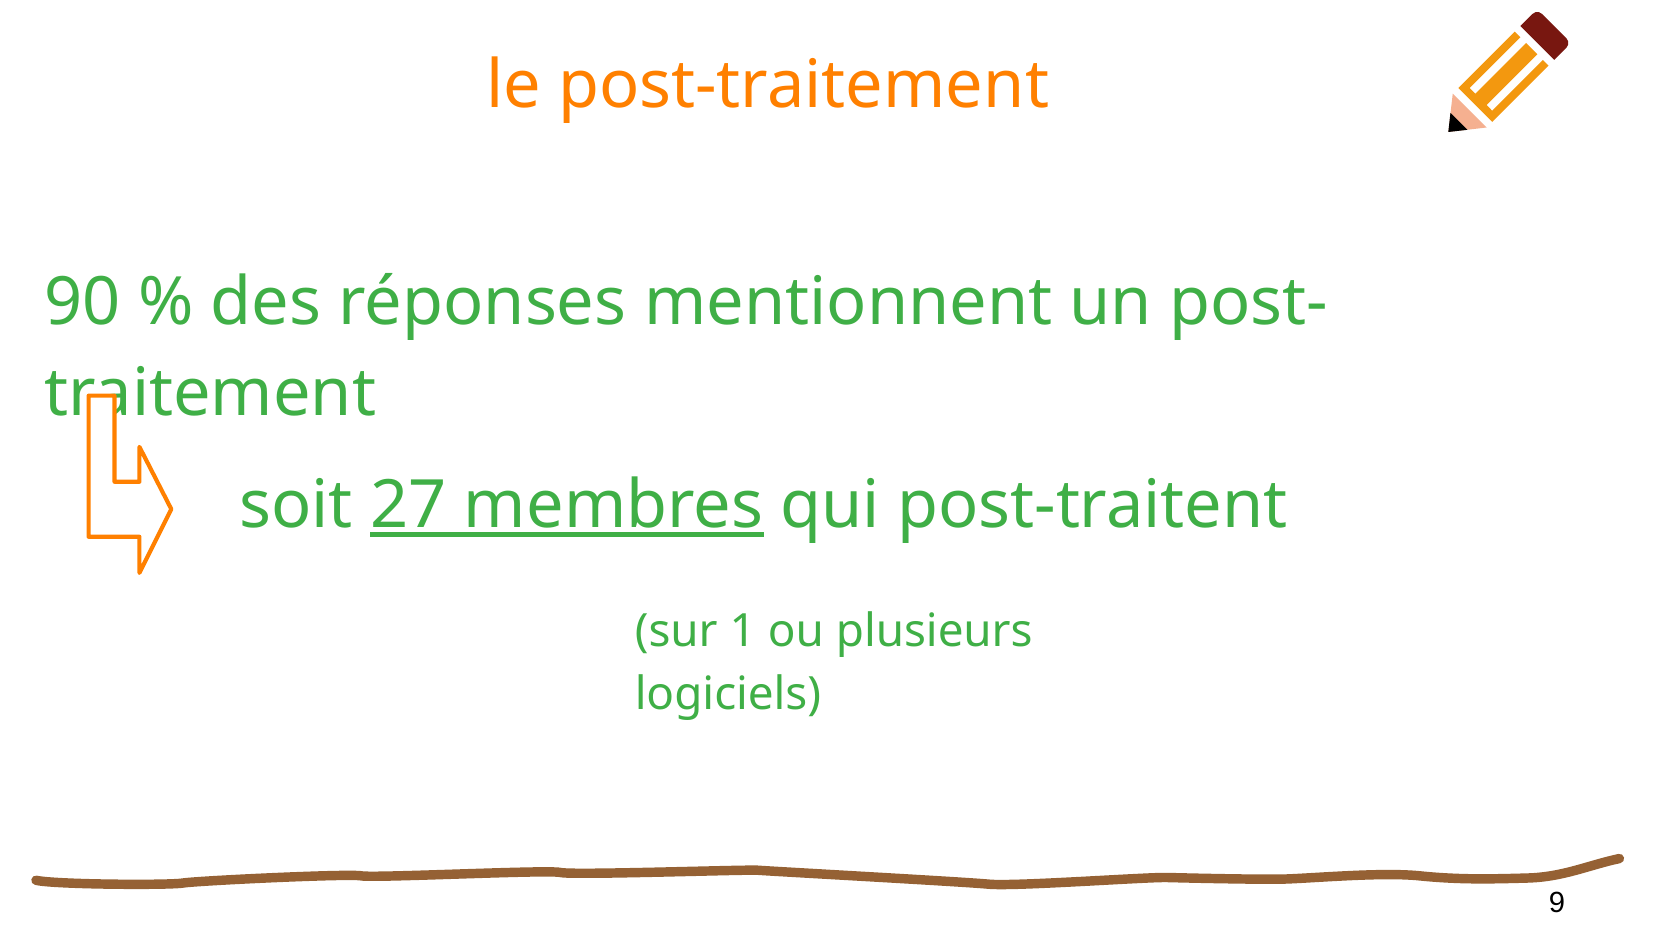

# le post-traitement
90 % des réponses mentionnent un post-traitement
soit 27 membres qui post-traitent
(sur 1 ou plusieurs logiciels)
9